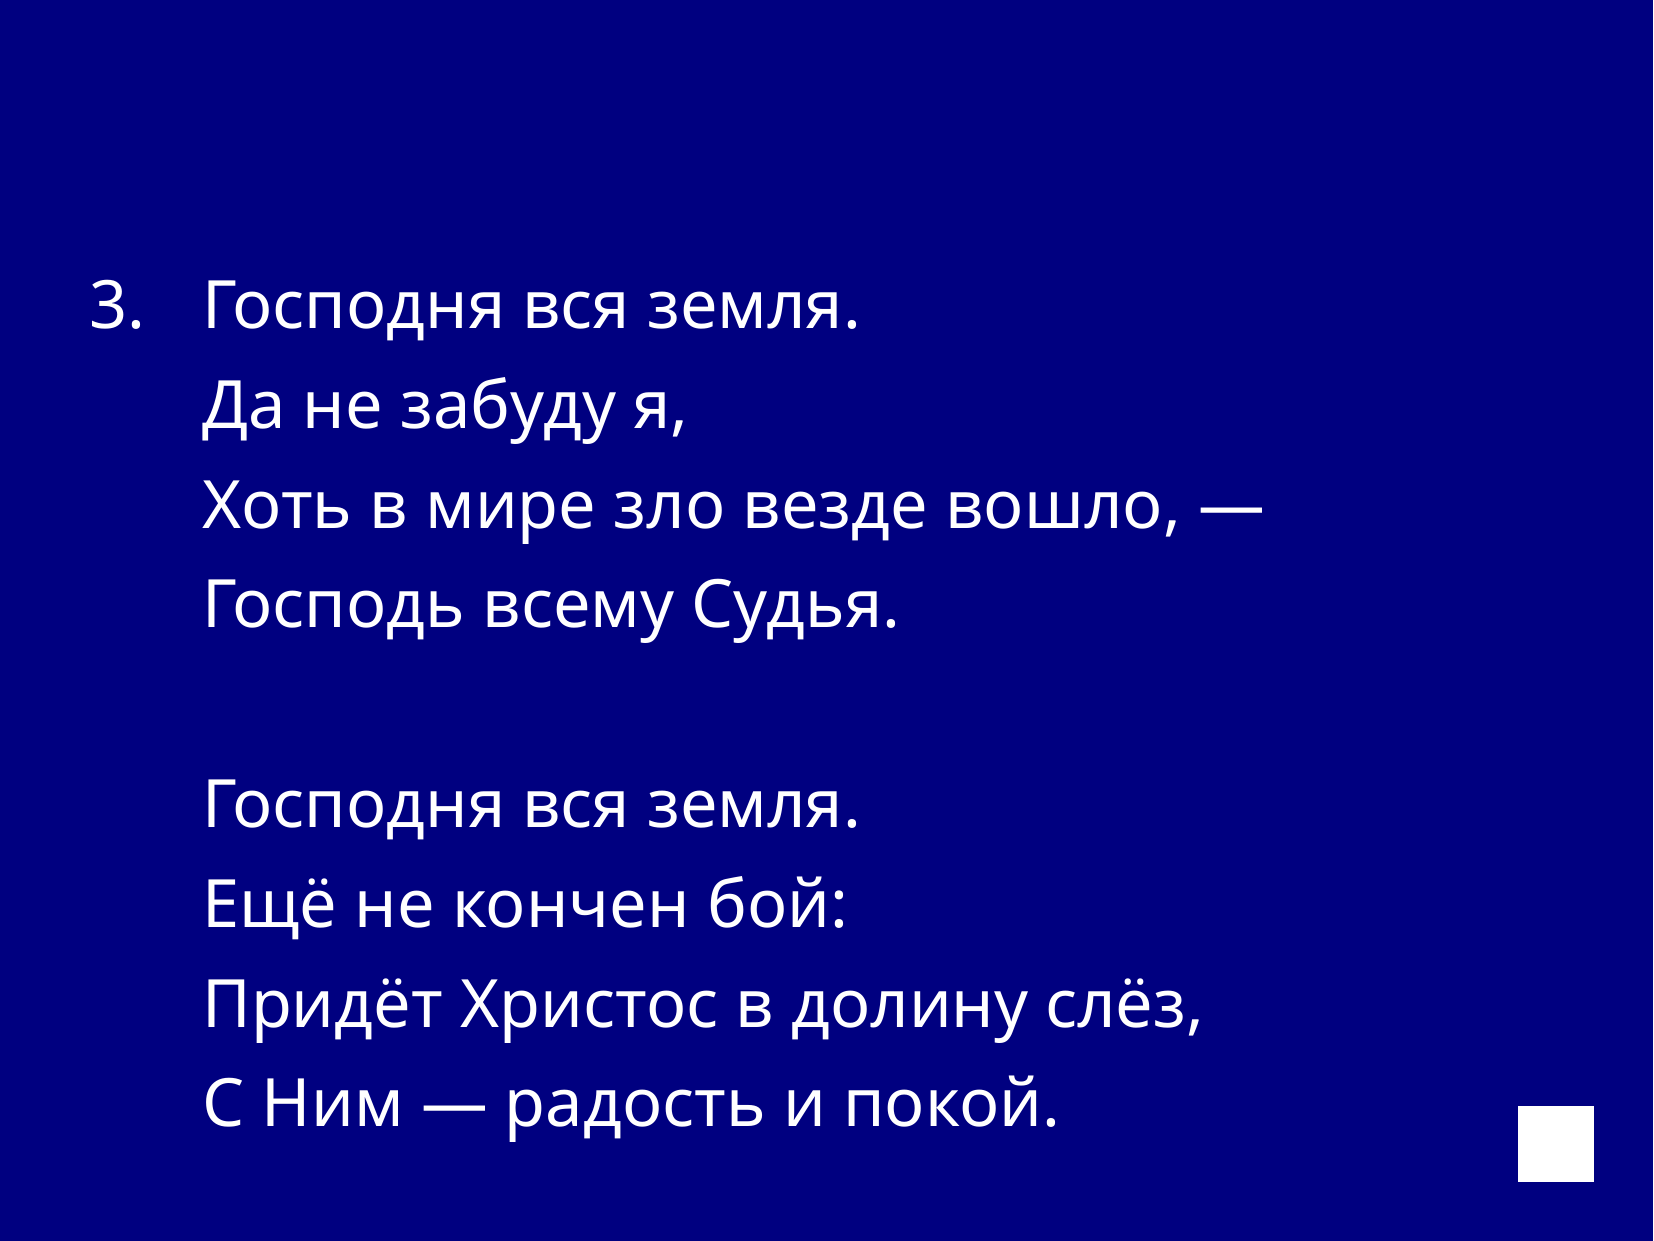

3.	Господня вся земля.
	Да не забуду я,
	Хоть в мире зло везде вошло, —
	Господь всему Судья.
	Господня вся земля.
	Ещё не кончен бой:
	Придёт Христос в долину слёз,
	С Ним — радость и покой.